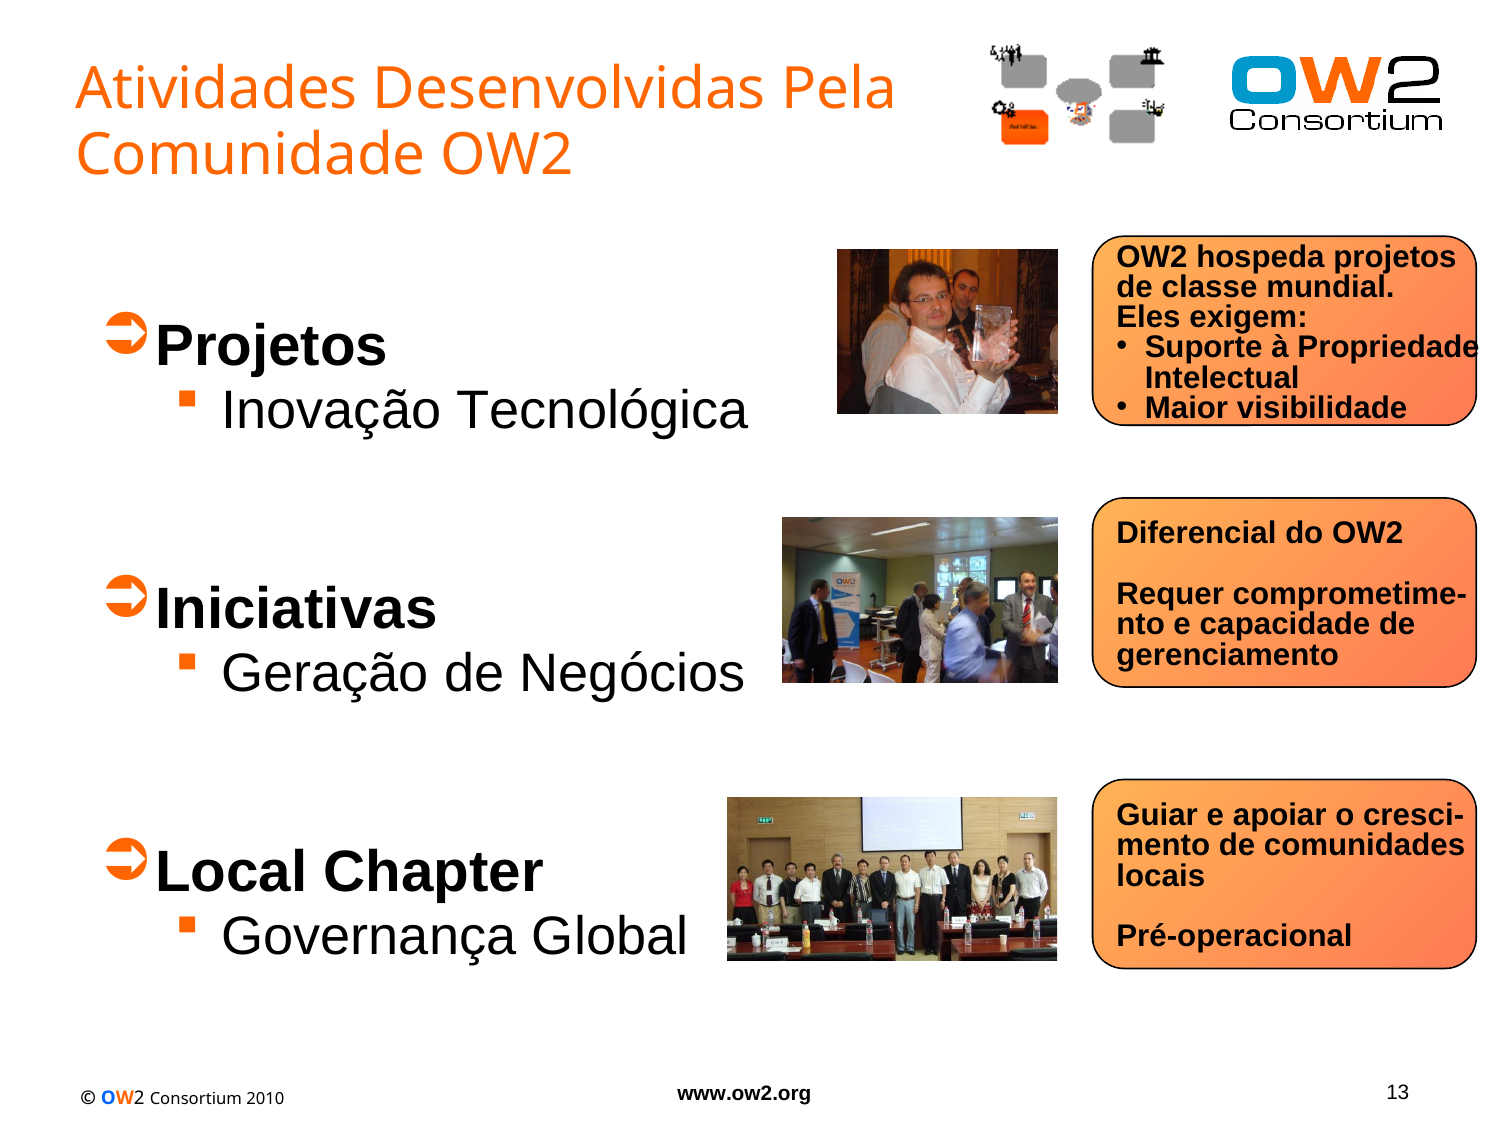

# Atividades Desenvolvidas Pela Comunidade OW2
OW2 hospeda projetos
de classe mundial.
Eles exigem:
 Suporte à Propriedade
 Intelectual
 Maior visibilidade
Projetos
Inovação Tecnológica
Iniciativas
Geração de Negócios
Local Chapter
Governança Global
Diferencial do OW2
Requer comprometime-
nto e capacidade de
gerenciamento
Guiar e apoiar o cresci-
mento de comunidades
locais
Pré-operacional
13